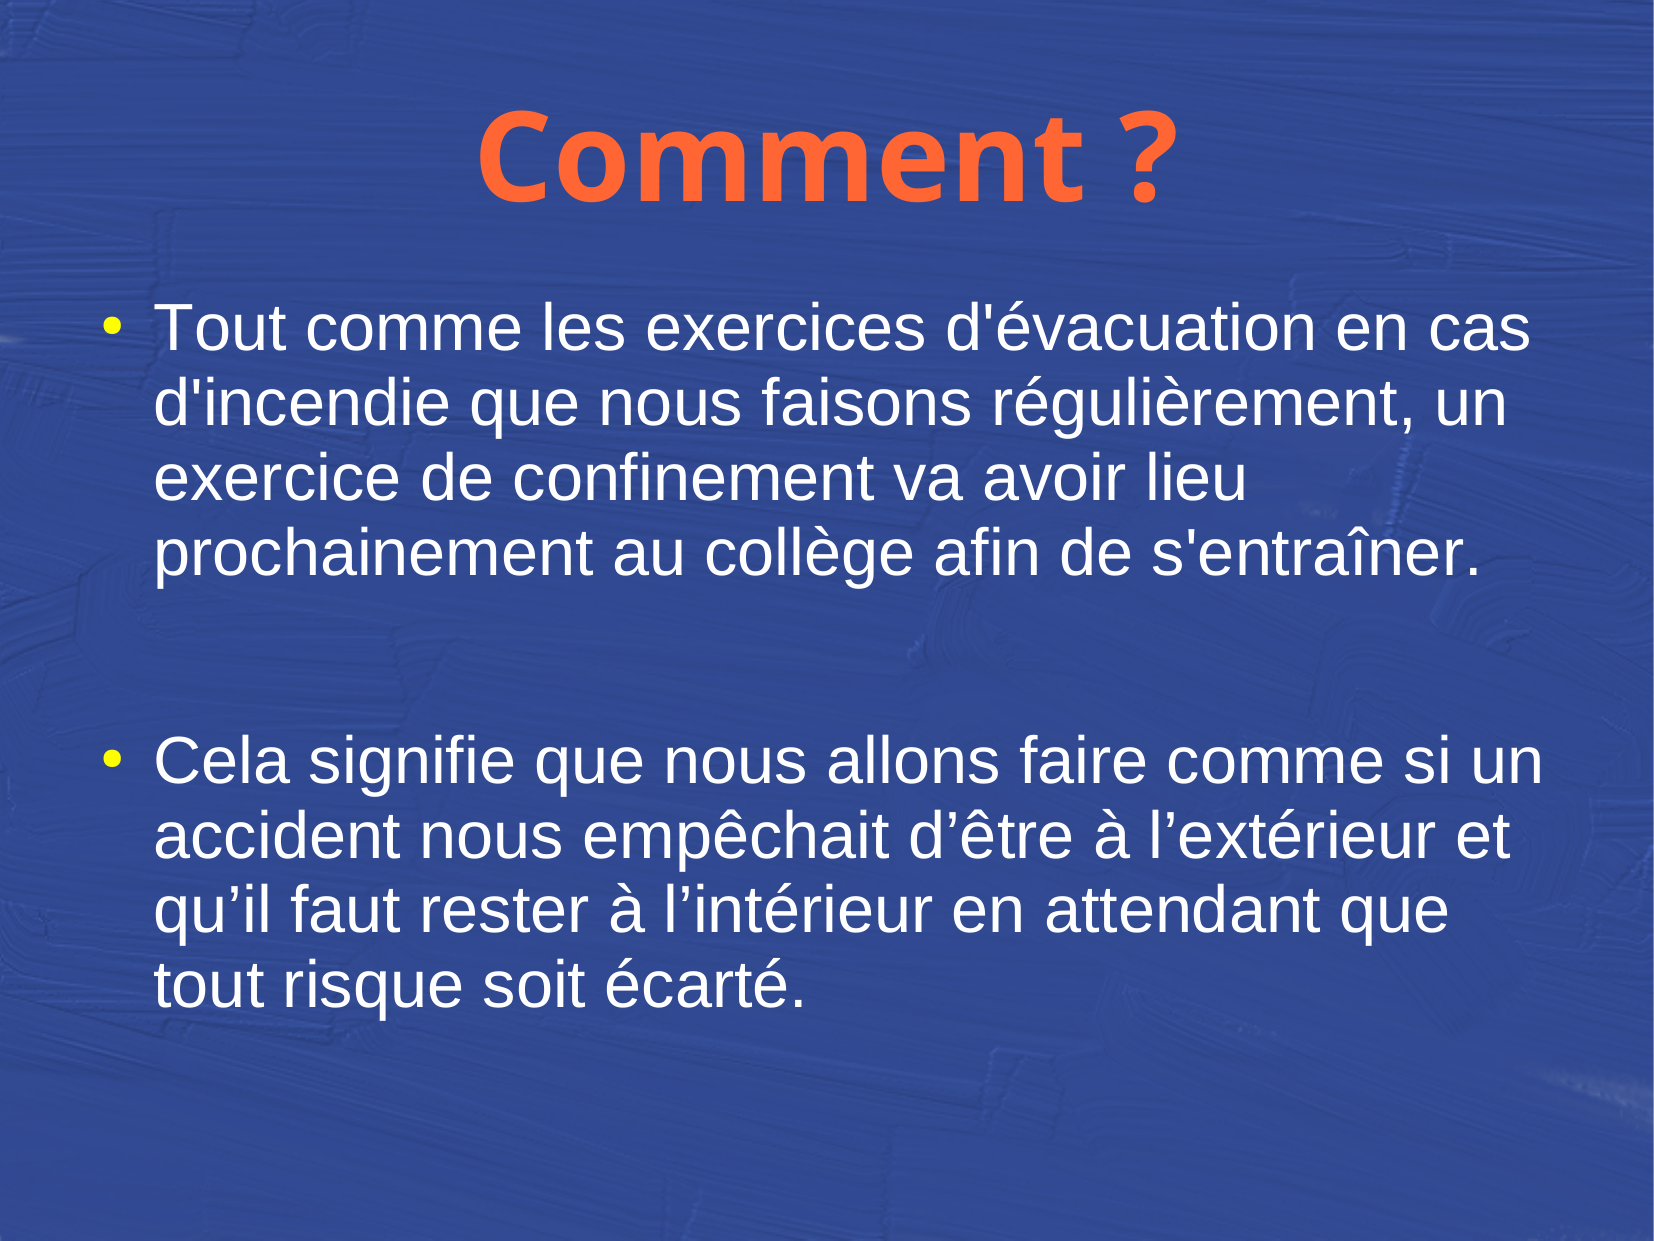

# Comment ?
Tout comme les exercices d'évacuation en cas d'incendie que nous faisons régulièrement, un exercice de confinement va avoir lieu prochainement au collège afin de s'entraîner.
Cela signifie que nous allons faire comme si un accident nous empêchait d’être à l’extérieur et qu’il faut rester à l’intérieur en attendant que tout risque soit écarté.